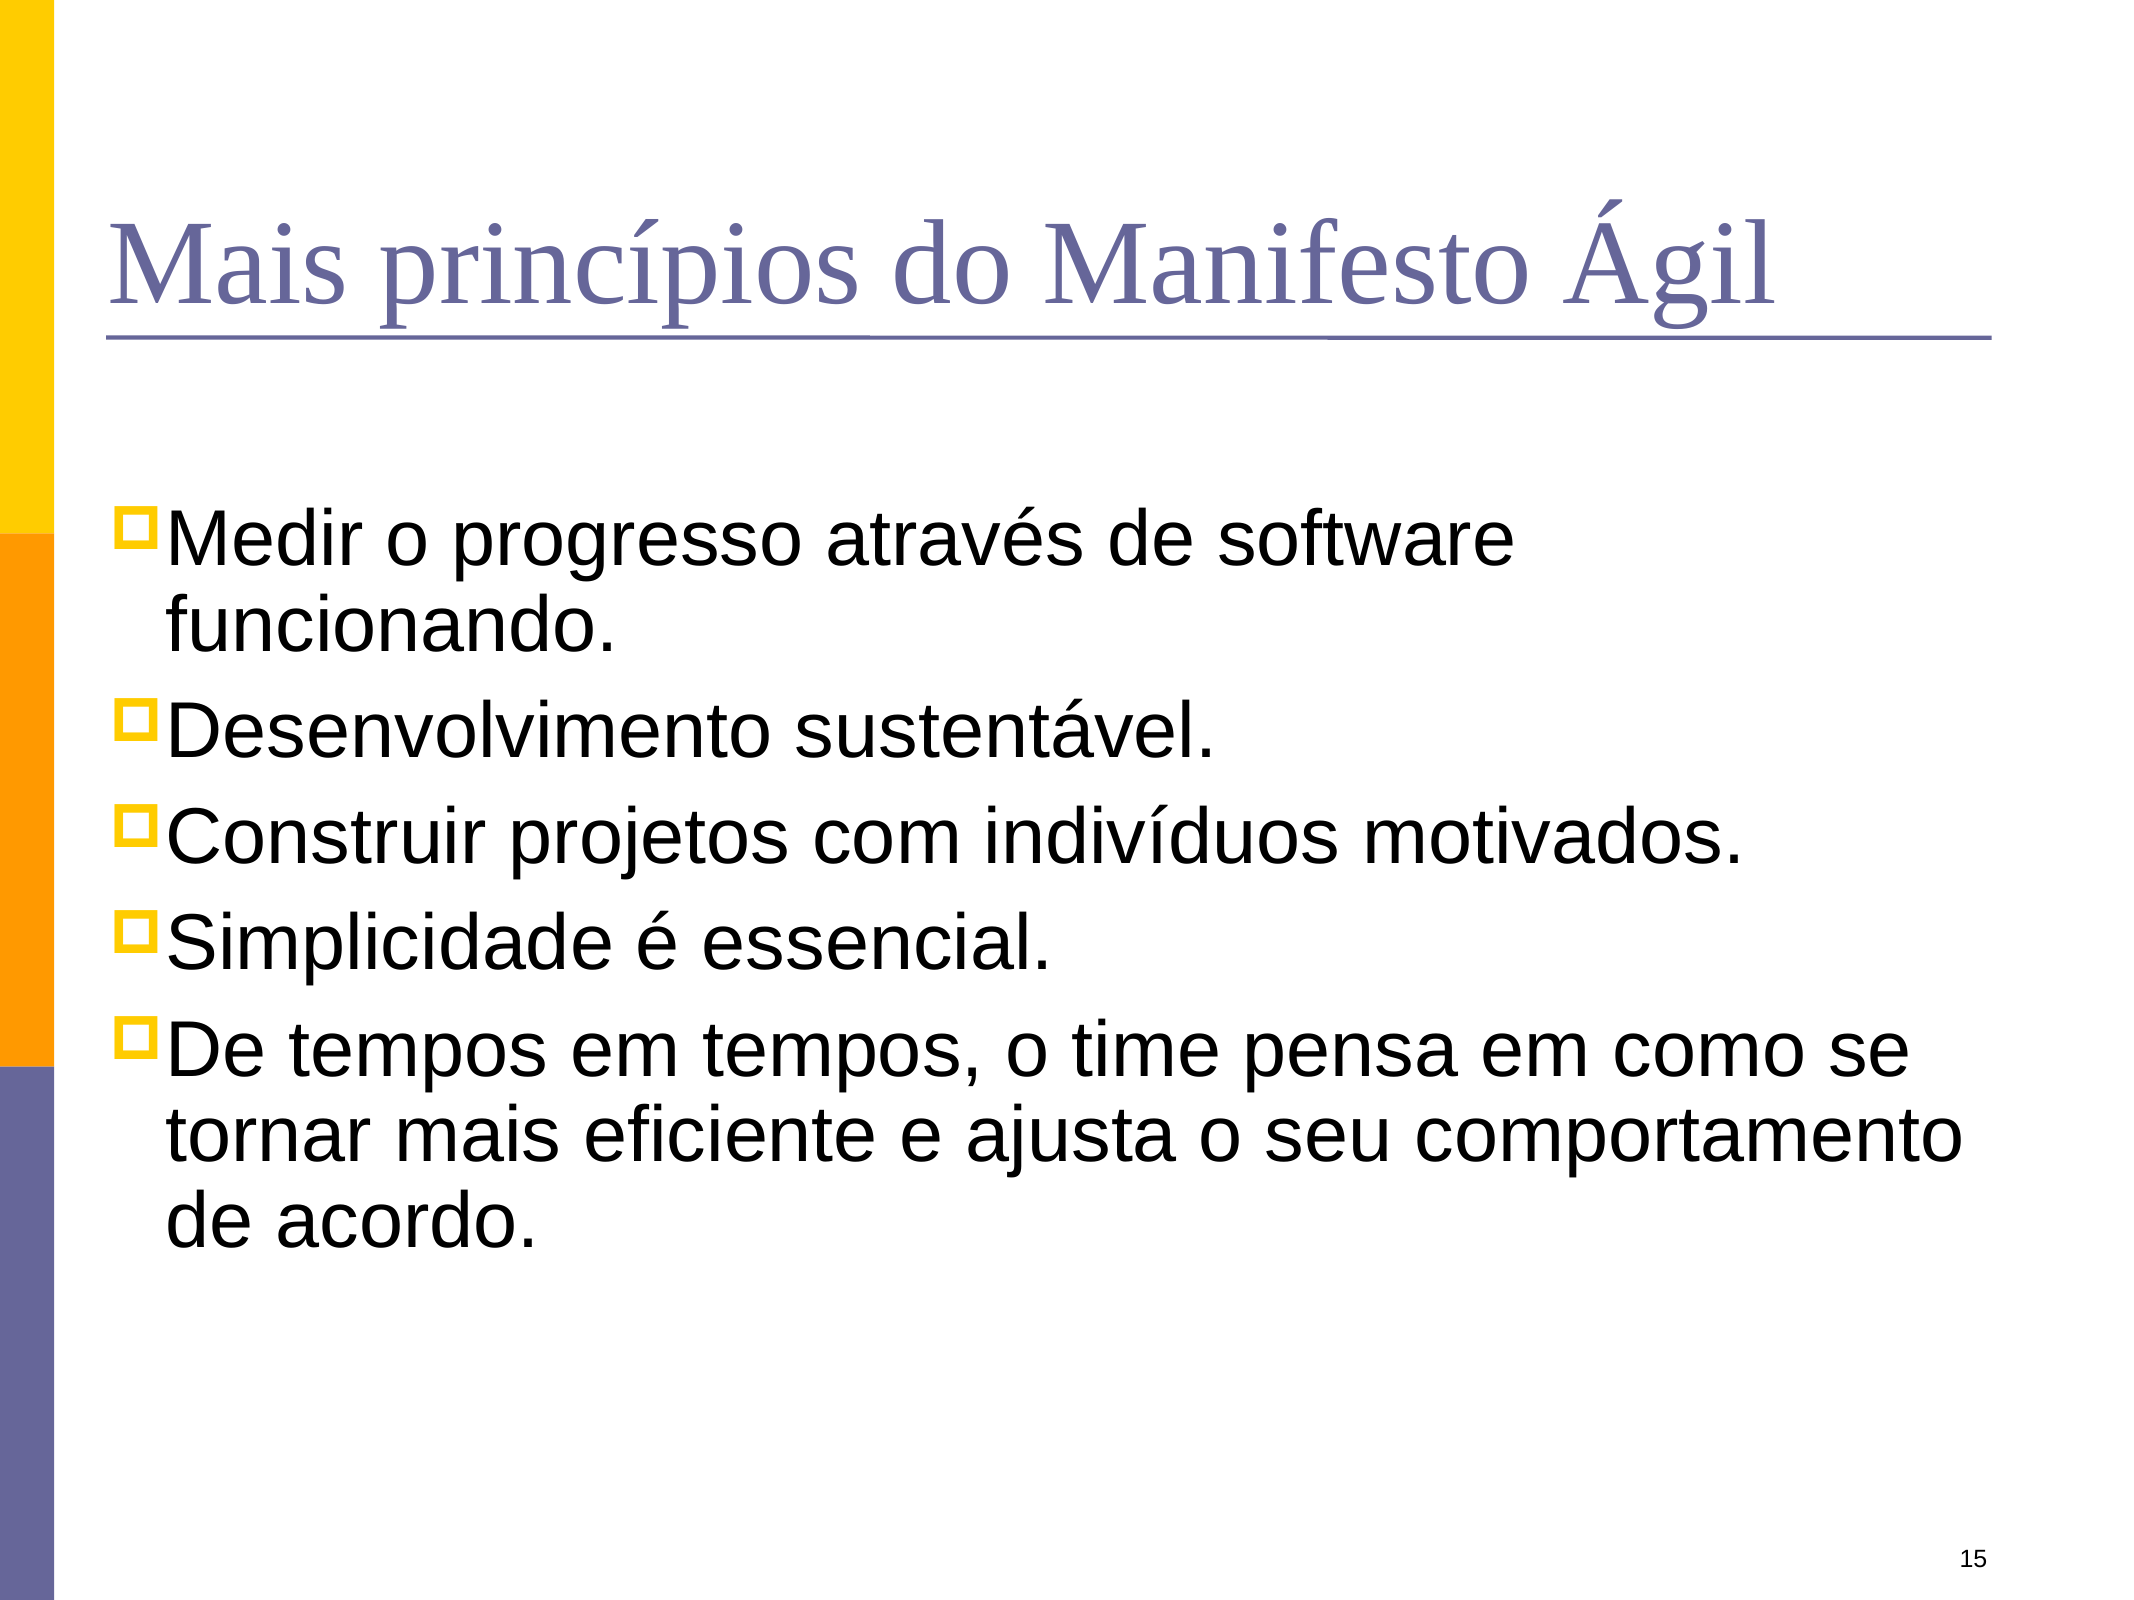

# Mais princípios do Manifesto Ágil
Medir o progresso através de software funcionando.
Desenvolvimento sustentável.
Construir projetos com indivíduos motivados.
Simplicidade é essencial.
De tempos em tempos, o time pensa em como se tornar mais eficiente e ajusta o seu comportamento de acordo.
15